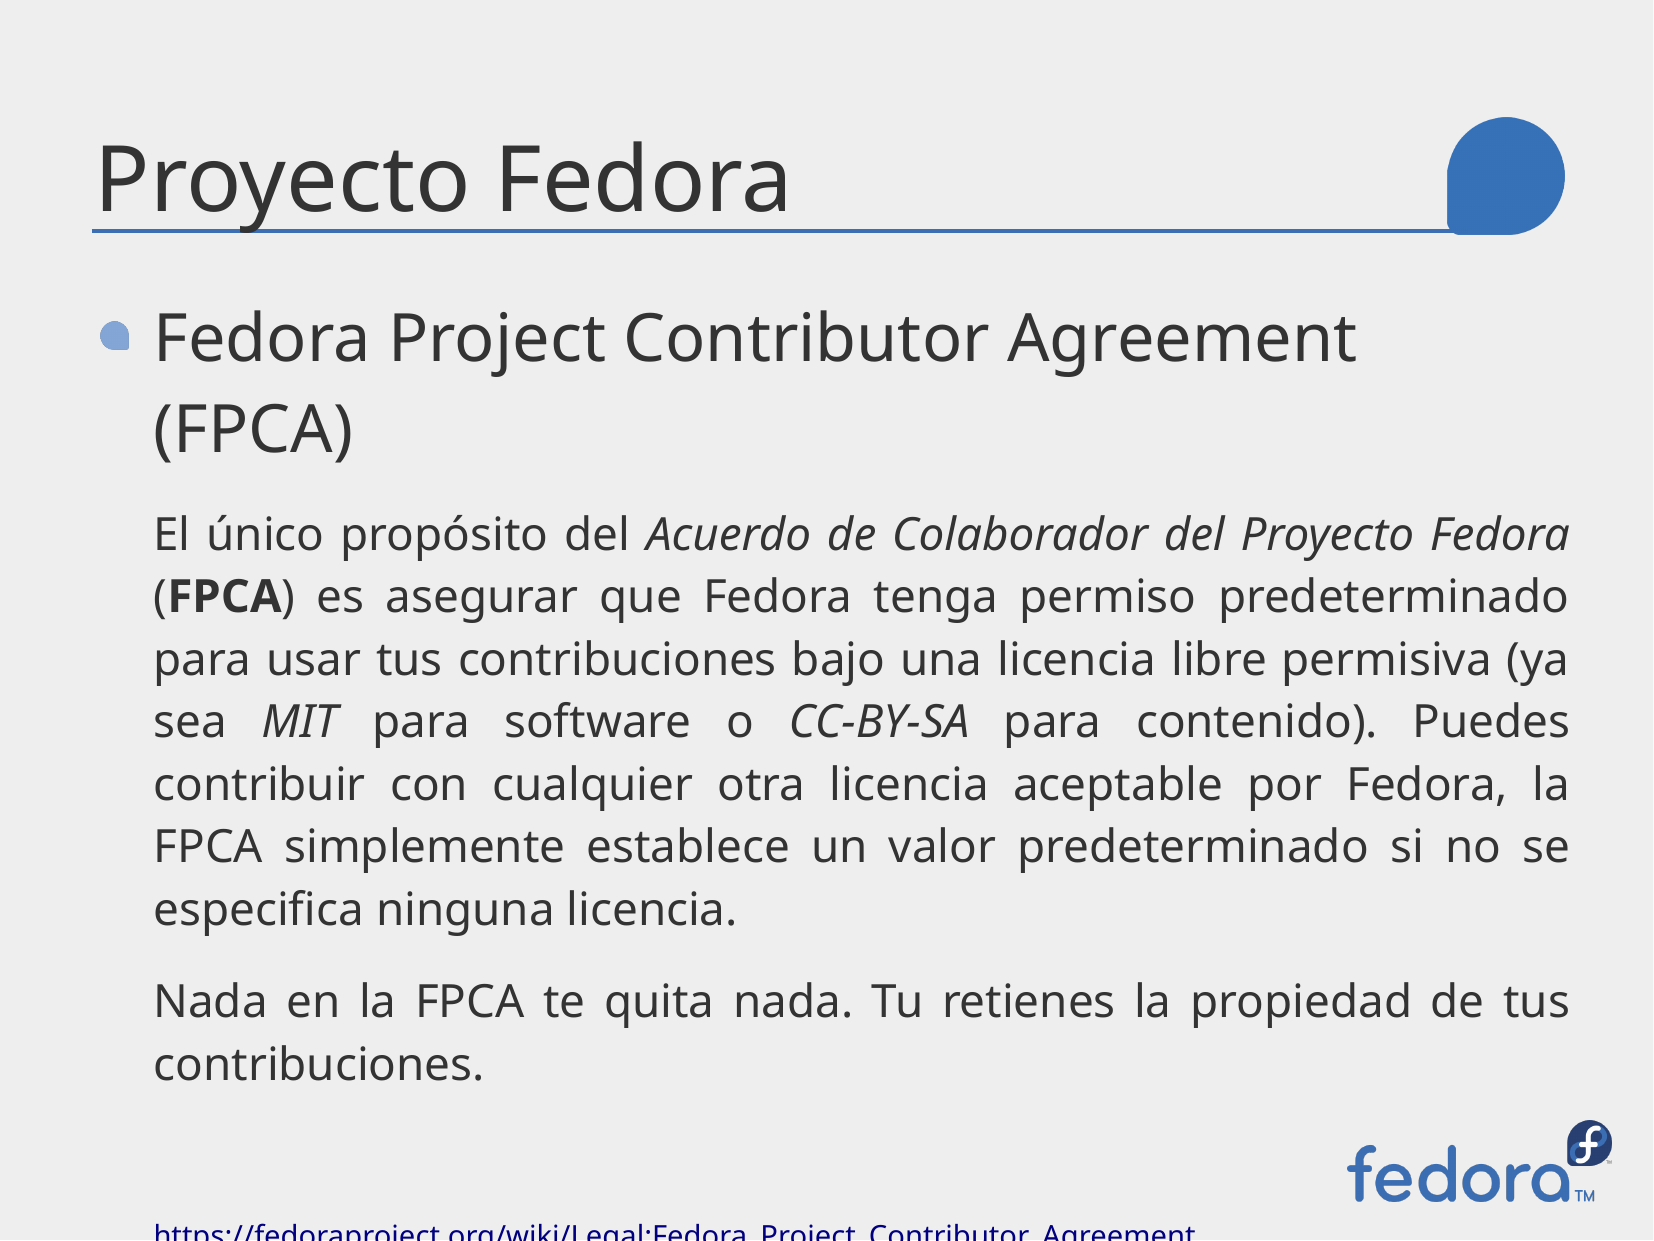

Proyecto Fedora
# Fedora Project Contributor Agreement (FPCA)
El único propósito del Acuerdo de Colaborador del Proyecto Fedora (FPCA) es asegurar que Fedora tenga permiso predeterminado para usar tus contribuciones bajo una licencia libre permisiva (ya sea MIT para software o CC-BY-SA para contenido). Puedes contribuir con cualquier otra licencia aceptable por Fedora, la FPCA simplemente establece un valor predeterminado si no se especifica ninguna licencia.
Nada en la FPCA te quita nada. Tu retienes la propiedad de tus contribuciones.
https://fedoraproject.org/wiki/Legal:Fedora_Project_Contributor_Agreement